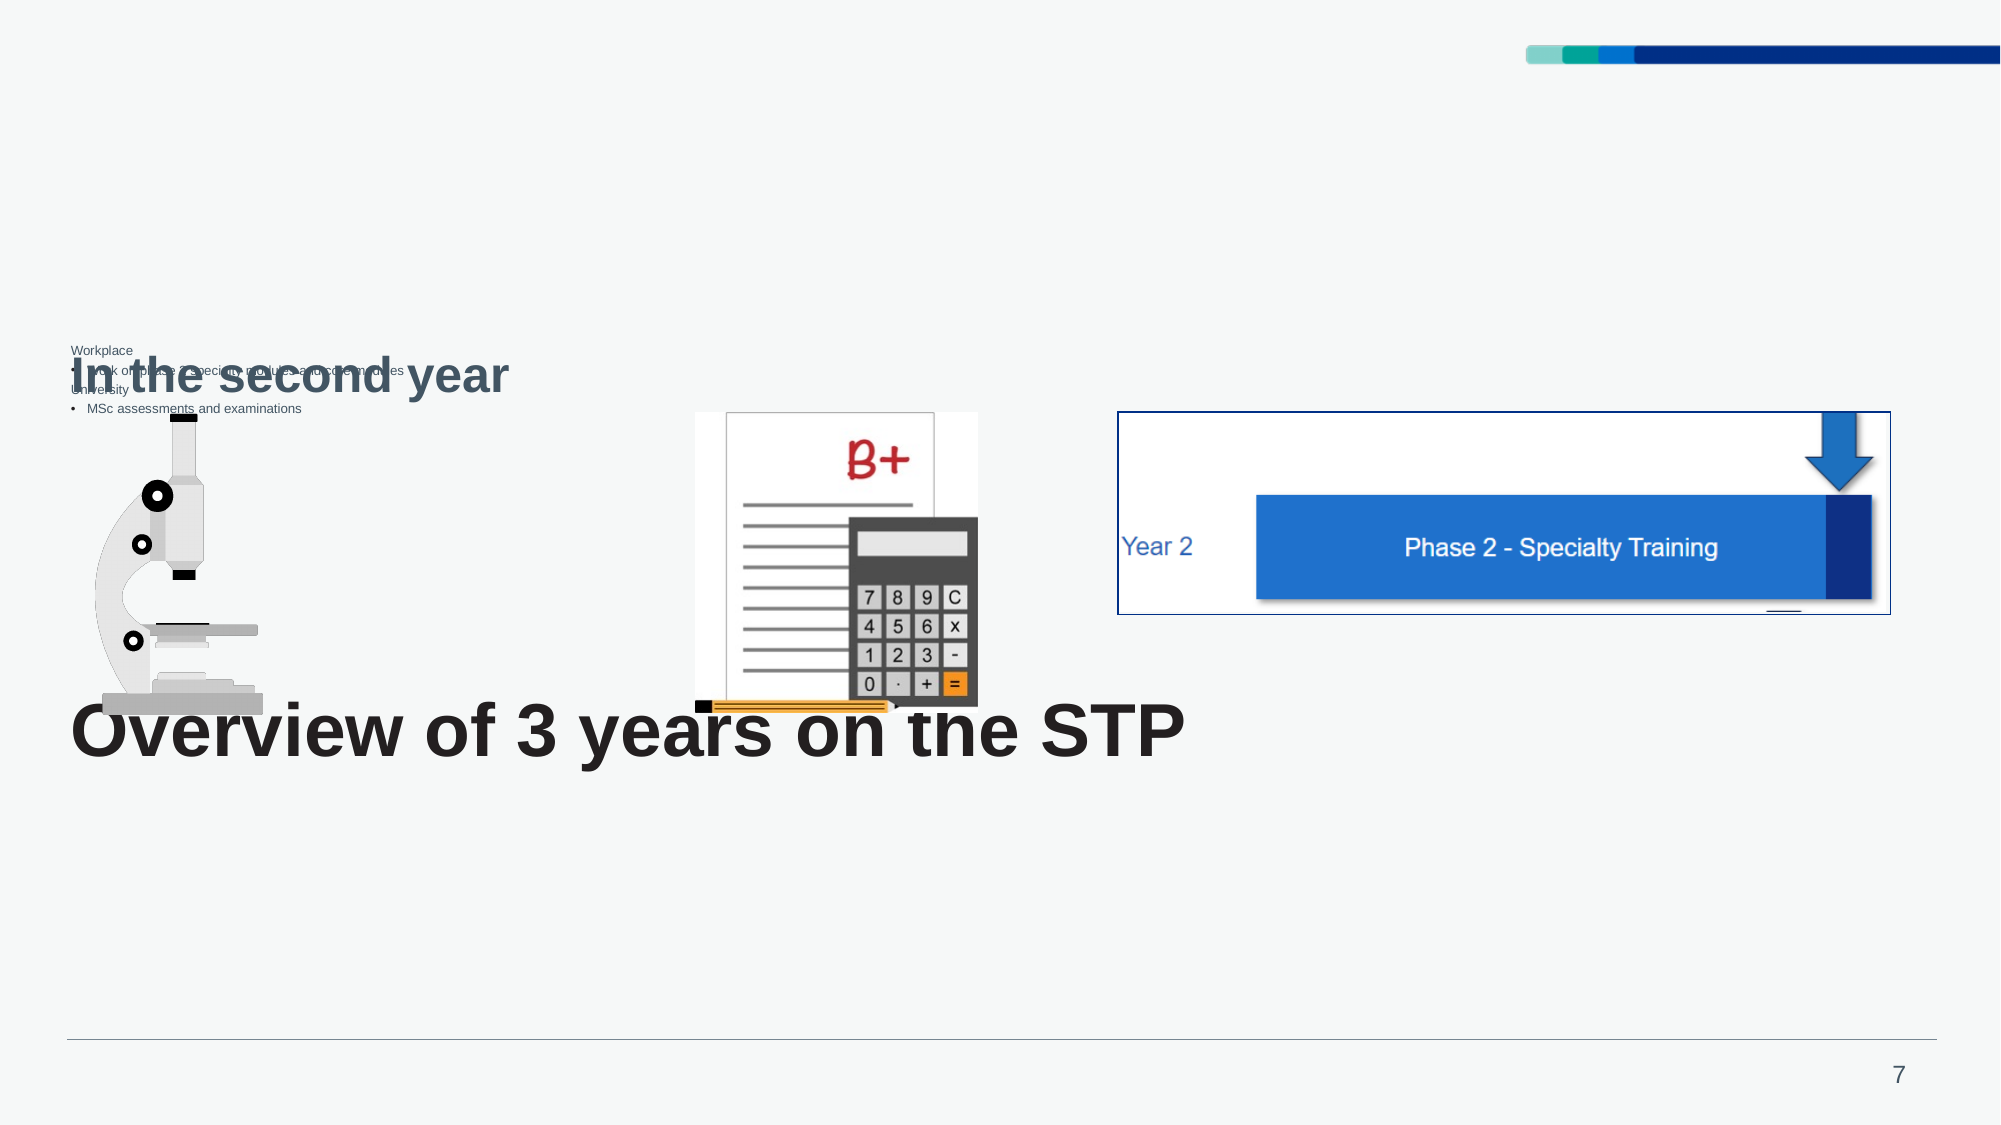

# Workplace
Work on phase 2 specialty modules and core modules
University
MSc assessments and examinations
In the second year
Overview of 3 years on the STP